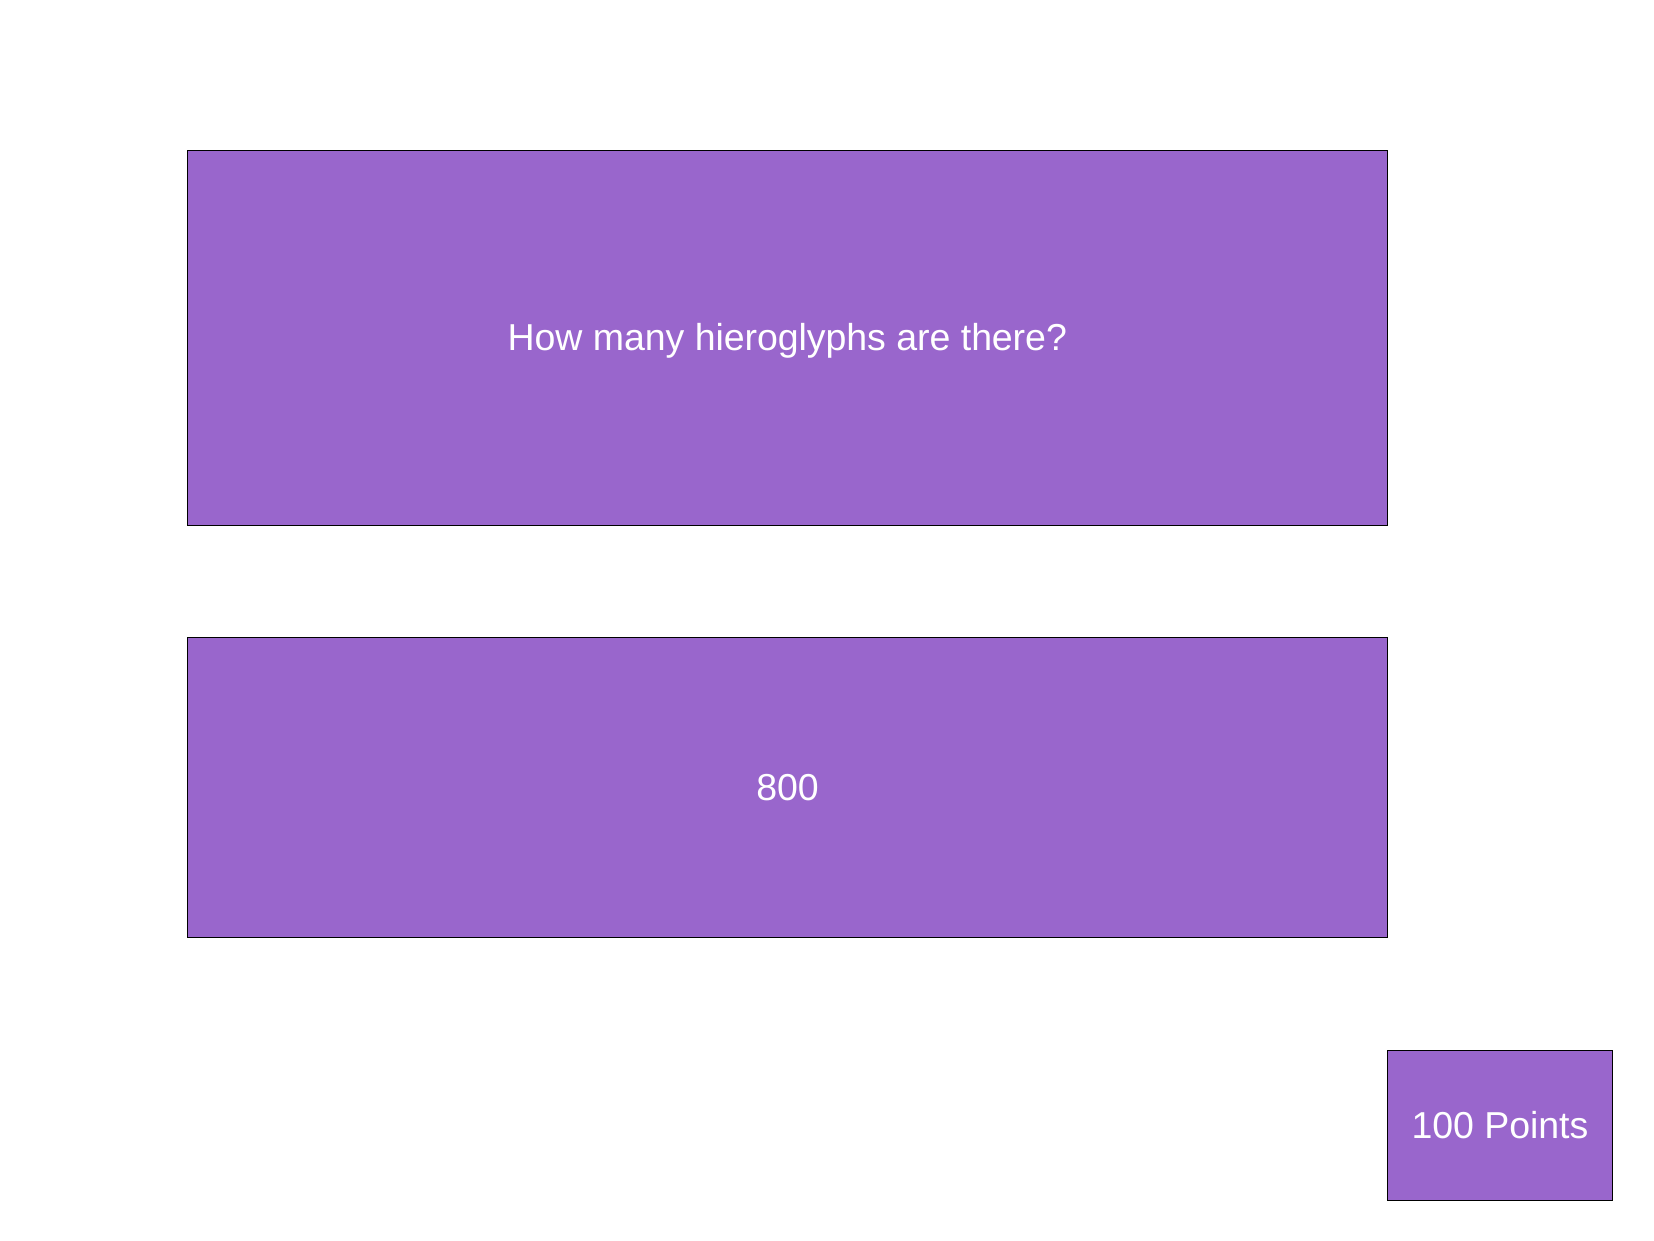

How many hieroglyphs are there?
800
100 Points